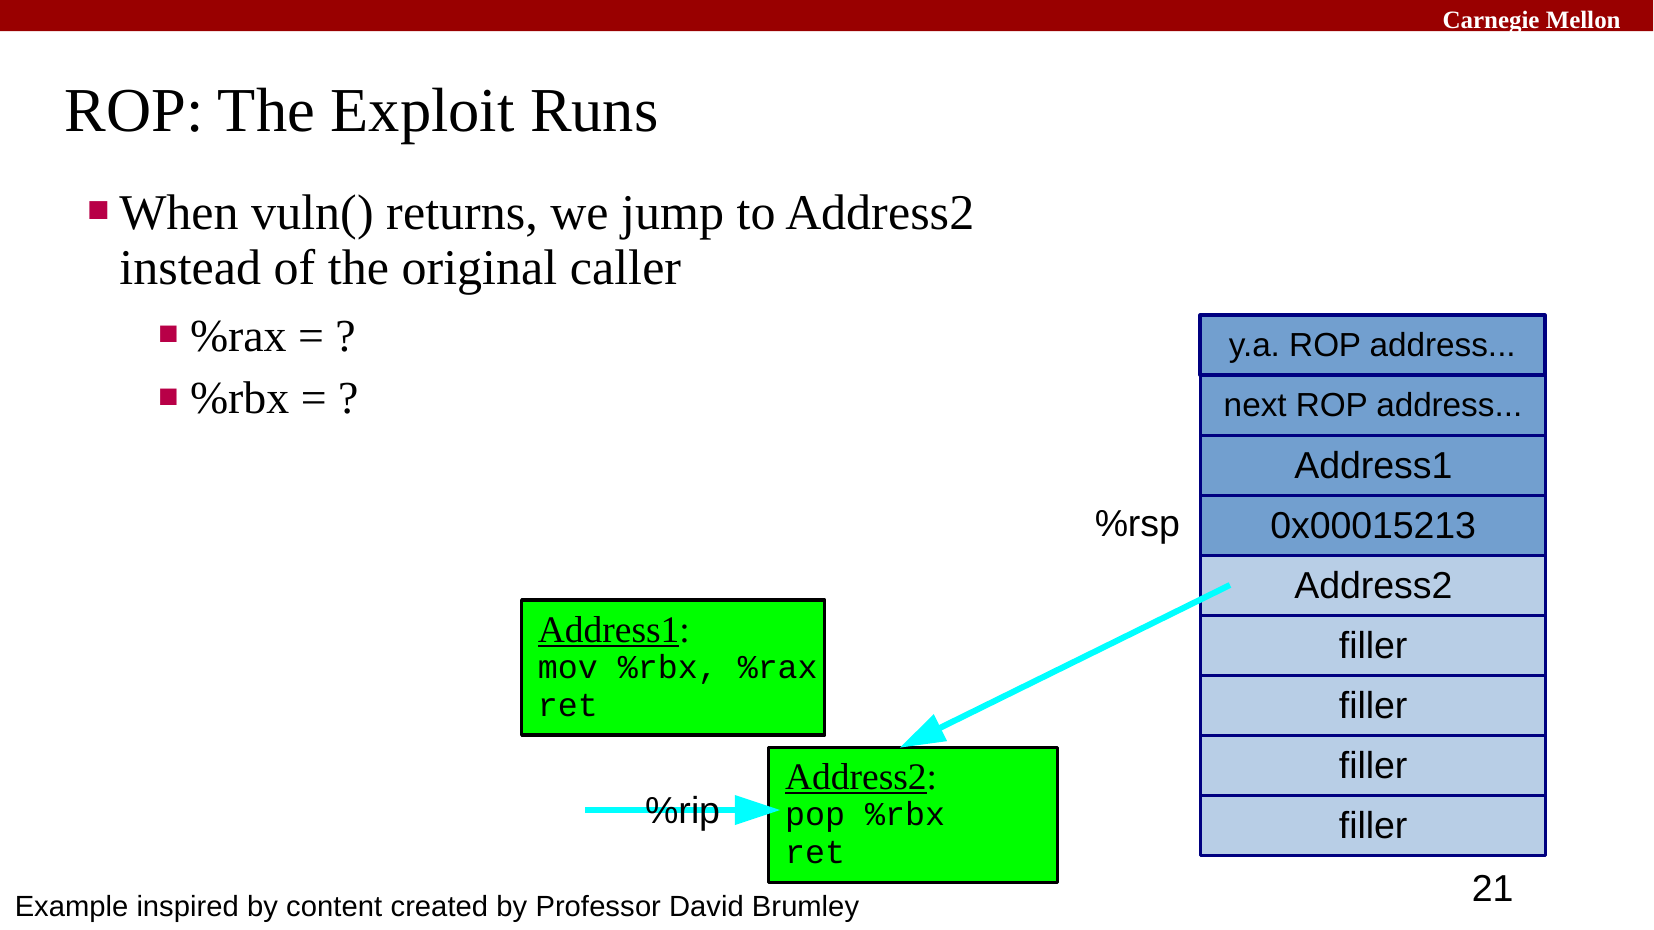

# ROP: The Exploit Runs
When vuln() returns, we jump to Address2 instead of the original caller
%rax = ?
%rbx = ?
y.a. ROP address...
next ROP address...
Address1
%rsp
0x00015213
Address2
Address1:
mov %rbx, %rax
ret
filler
filler
filler
Address2:
pop %rbx
ret
filler
%rip
Example inspired by content created by Professor David Brumley